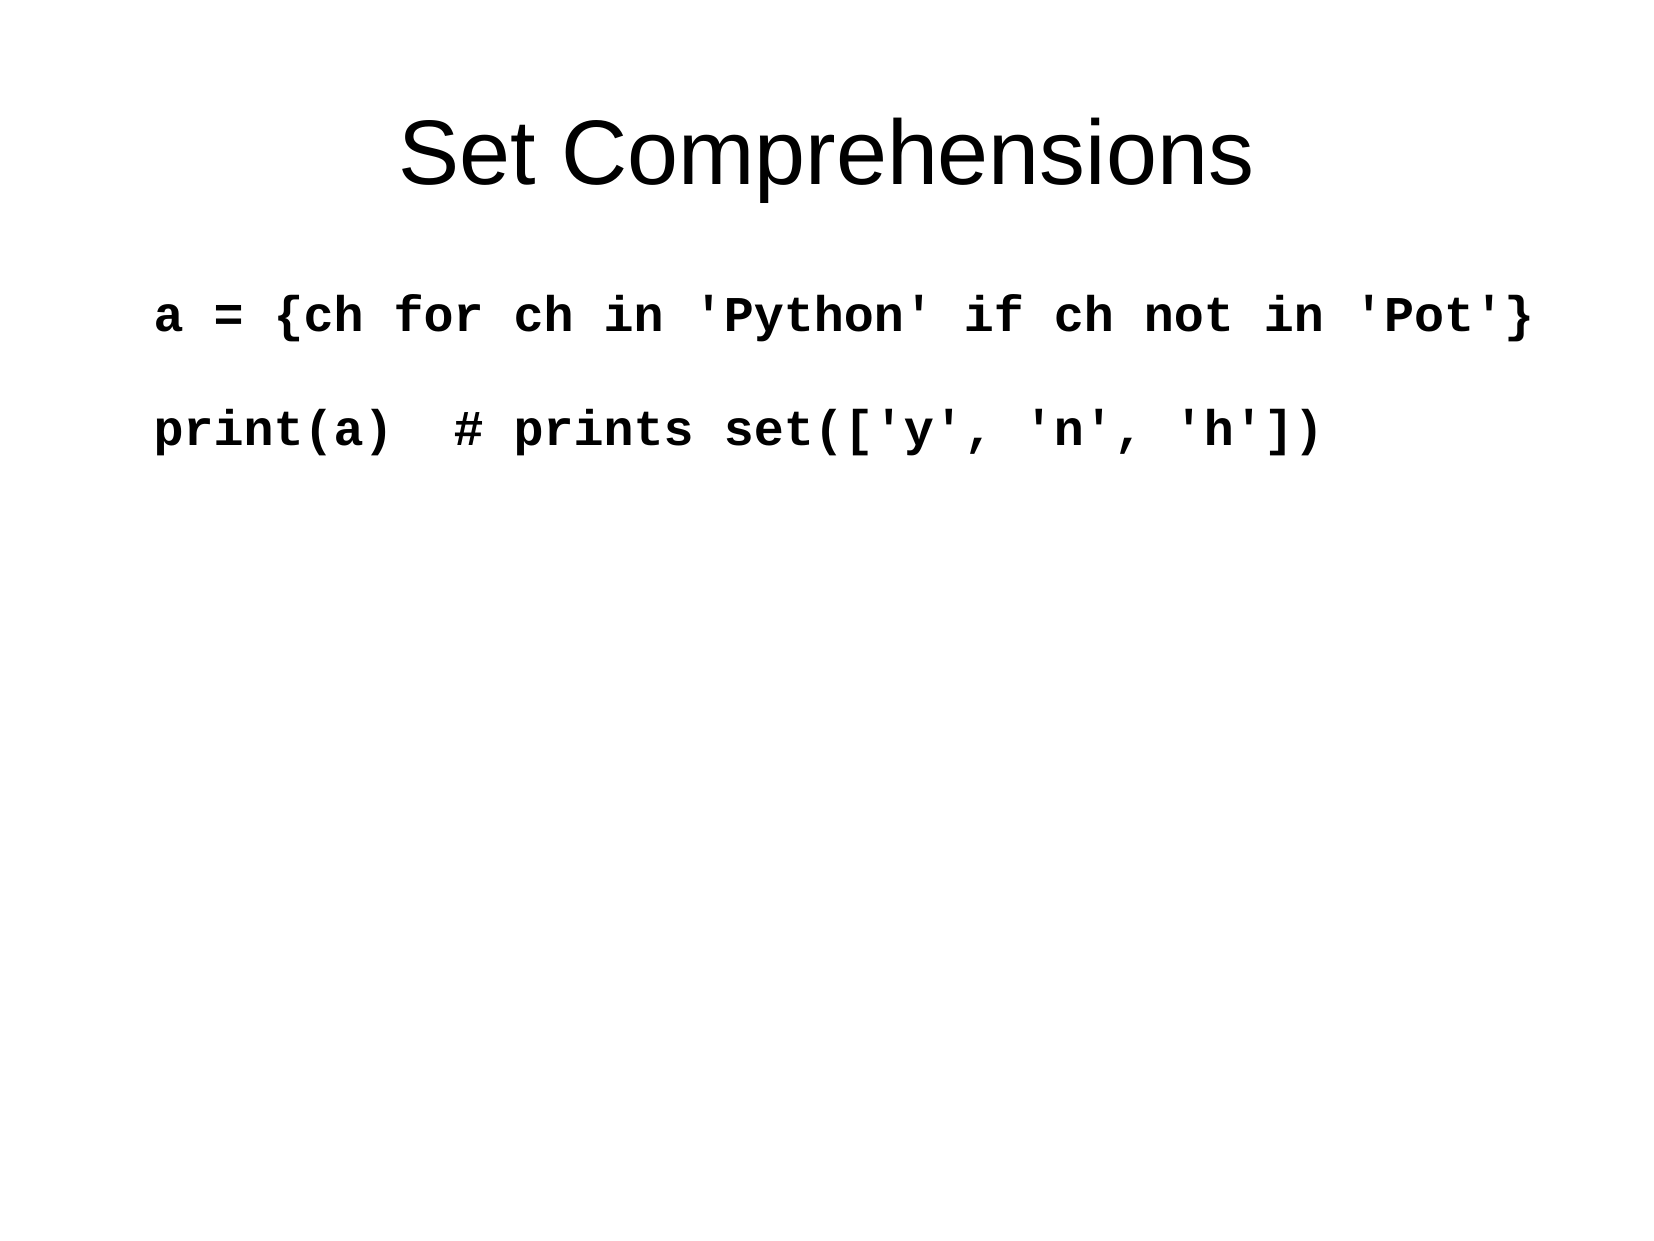

# Set Comprehensions
a = {ch for ch in 'Python' if ch not in 'Pot'}
print(a) # prints set(['y', 'n', 'h'])